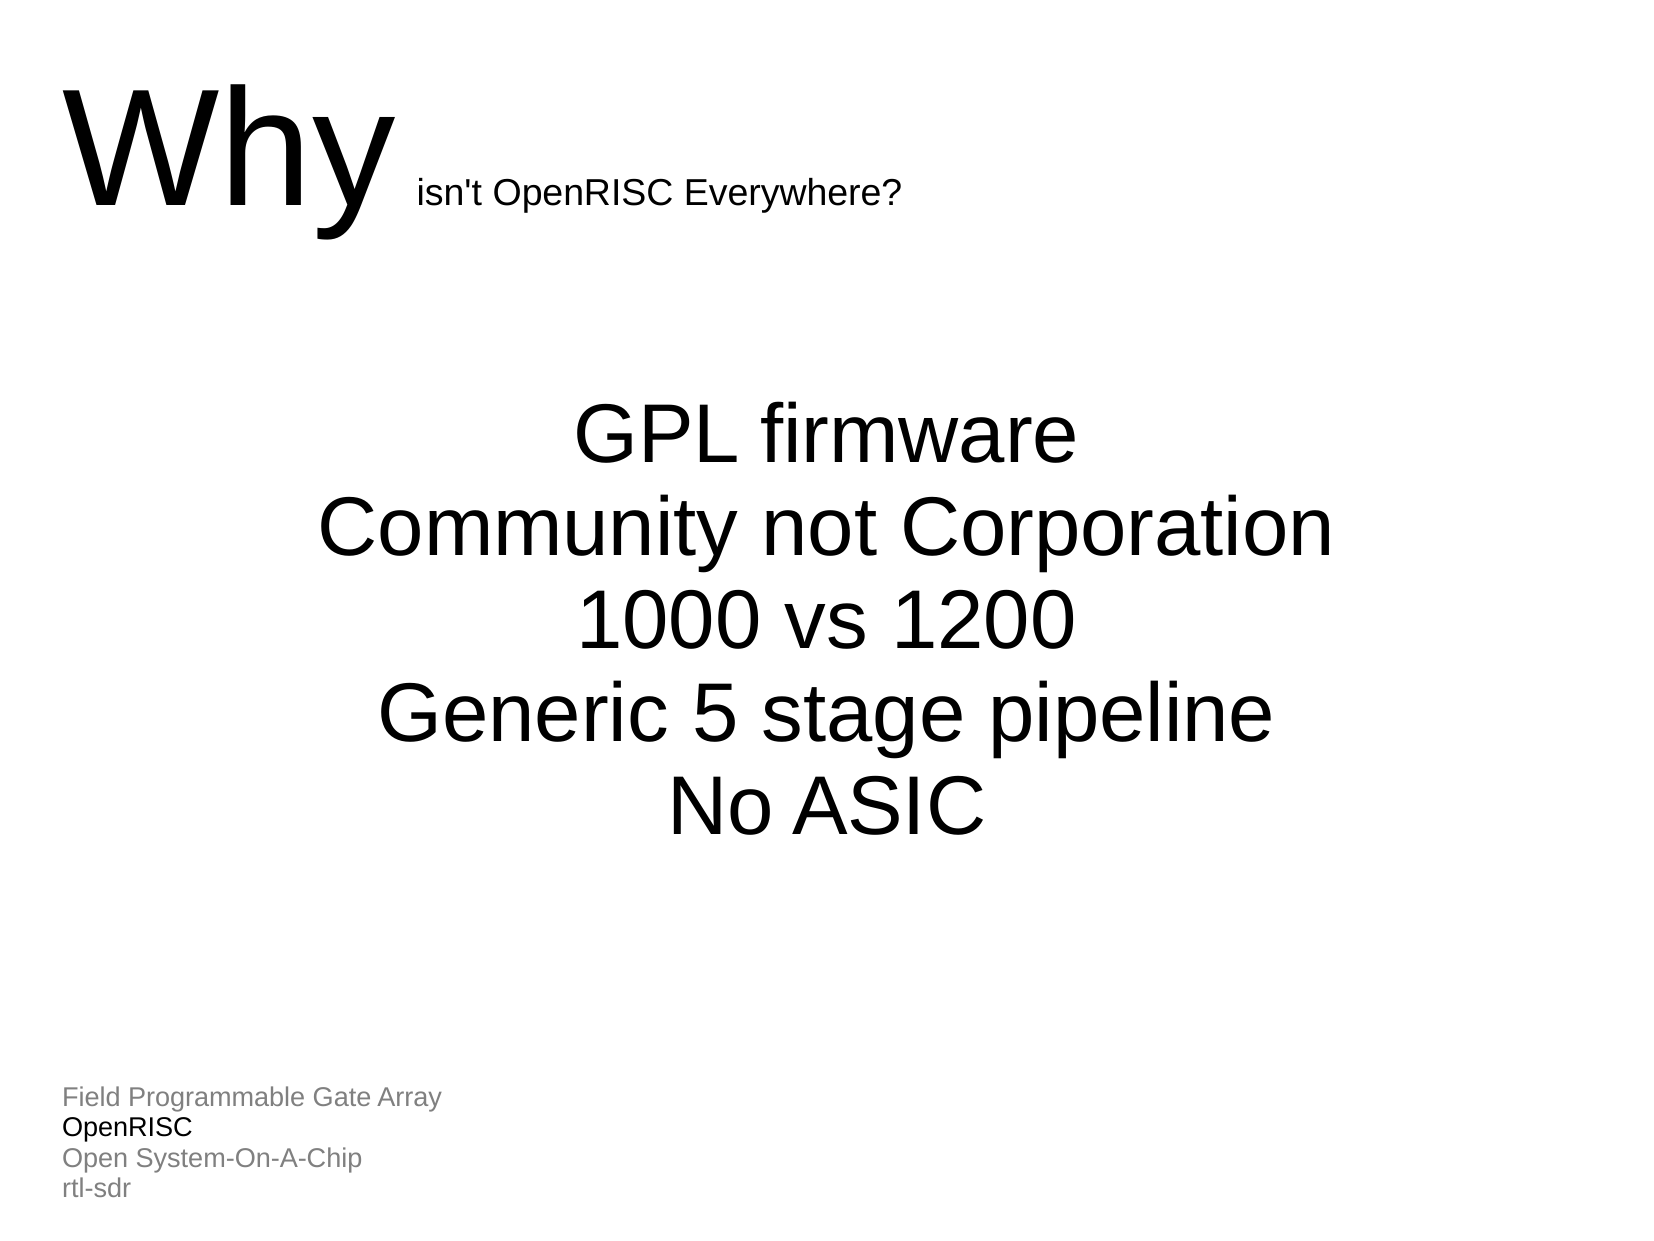

Why isn't OpenRISC Everywhere?
GPL firmware
Community not Corporation
1000 vs 1200
Generic 5 stage pipeline
No ASIC
Field Programmable Gate Array
OpenRISC
Open System-On-A-Chip
rtl-sdr